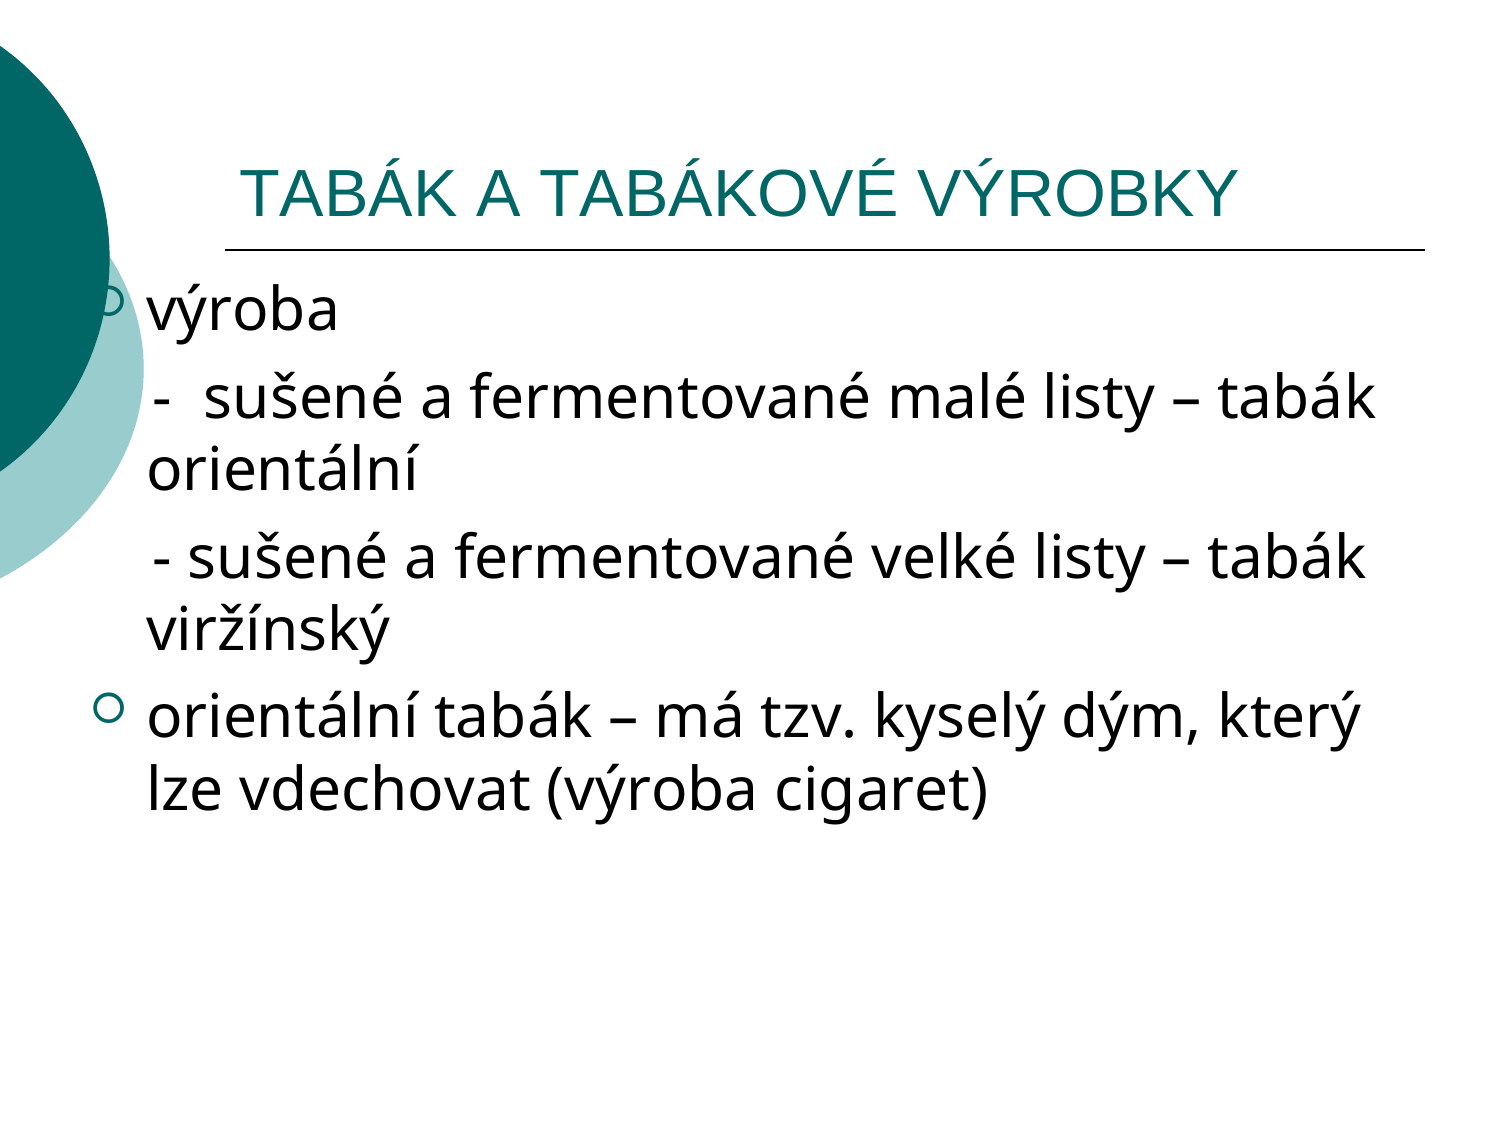

# TABÁK A TABÁKOVÉ VÝROBKY
výroba
 - sušené a fermentované malé listy – tabák orientální
 - sušené a fermentované velké listy – tabák viržínský
orientální tabák – má tzv. kyselý dým, který lze vdechovat (výroba cigaret)